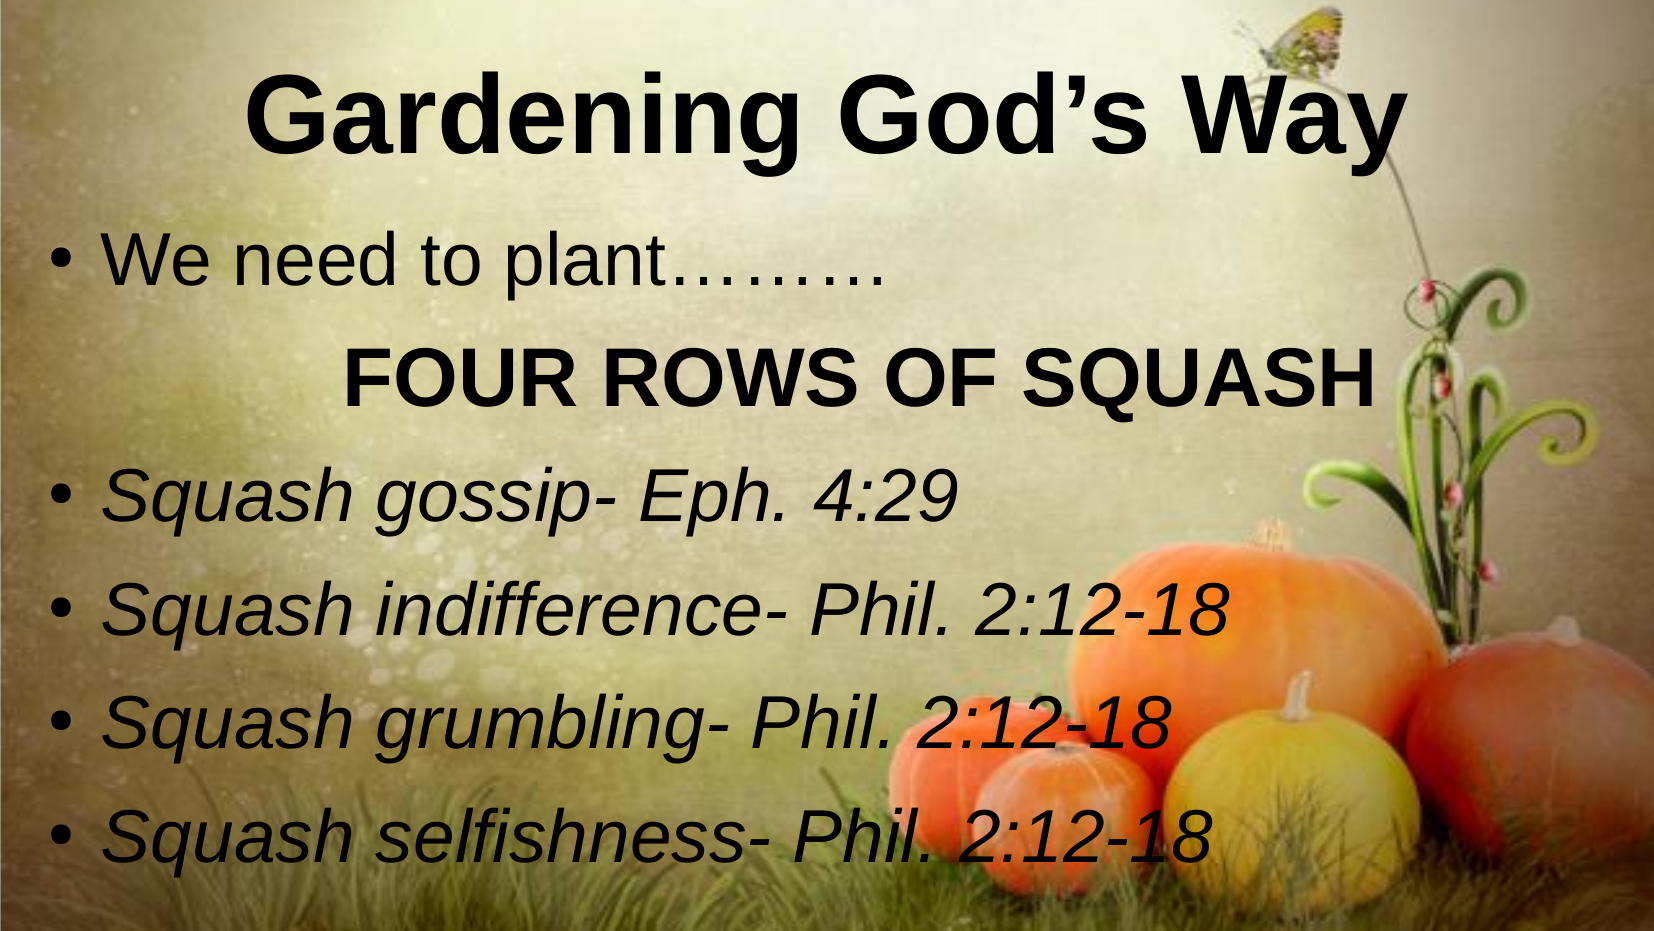

# Gardening God’s Way
We need to plant………
FOUR ROWS OF SQUASH
Squash gossip- Eph. 4:29
Squash indifference- Phil. 2:12-18
Squash grumbling- Phil. 2:12-18
Squash selfishness- Phil. 2:12-18